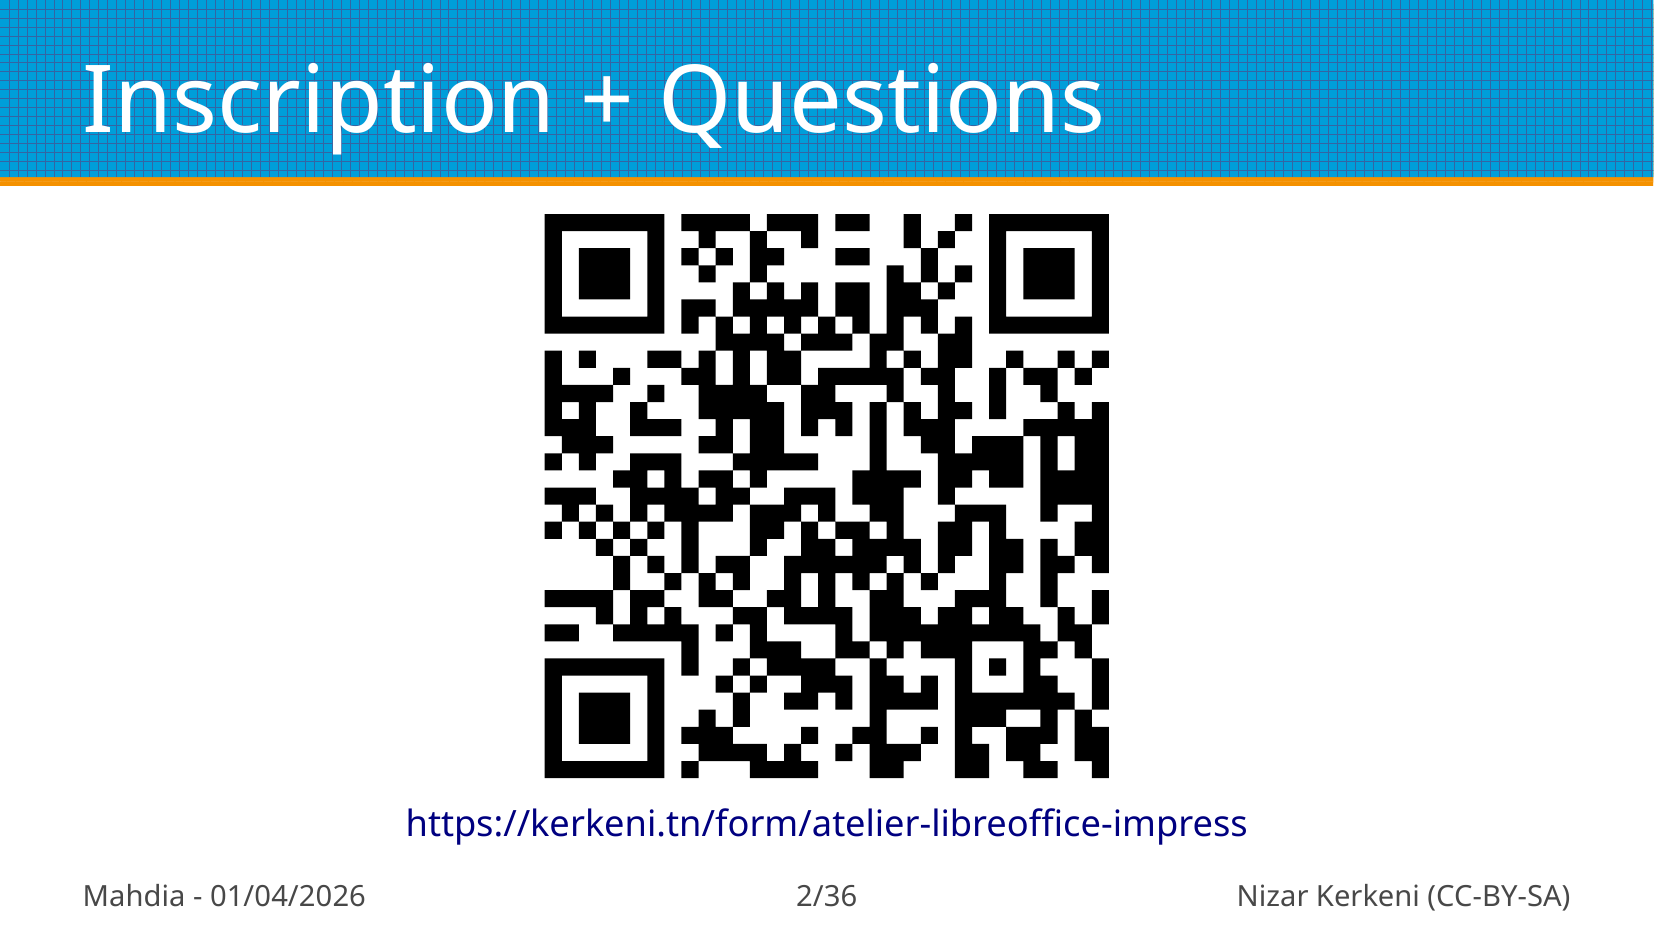

# Inscription + Questions
https://kerkeni.tn/form/atelier-libreoffice-impress
Mahdia - 01/04/2026
2